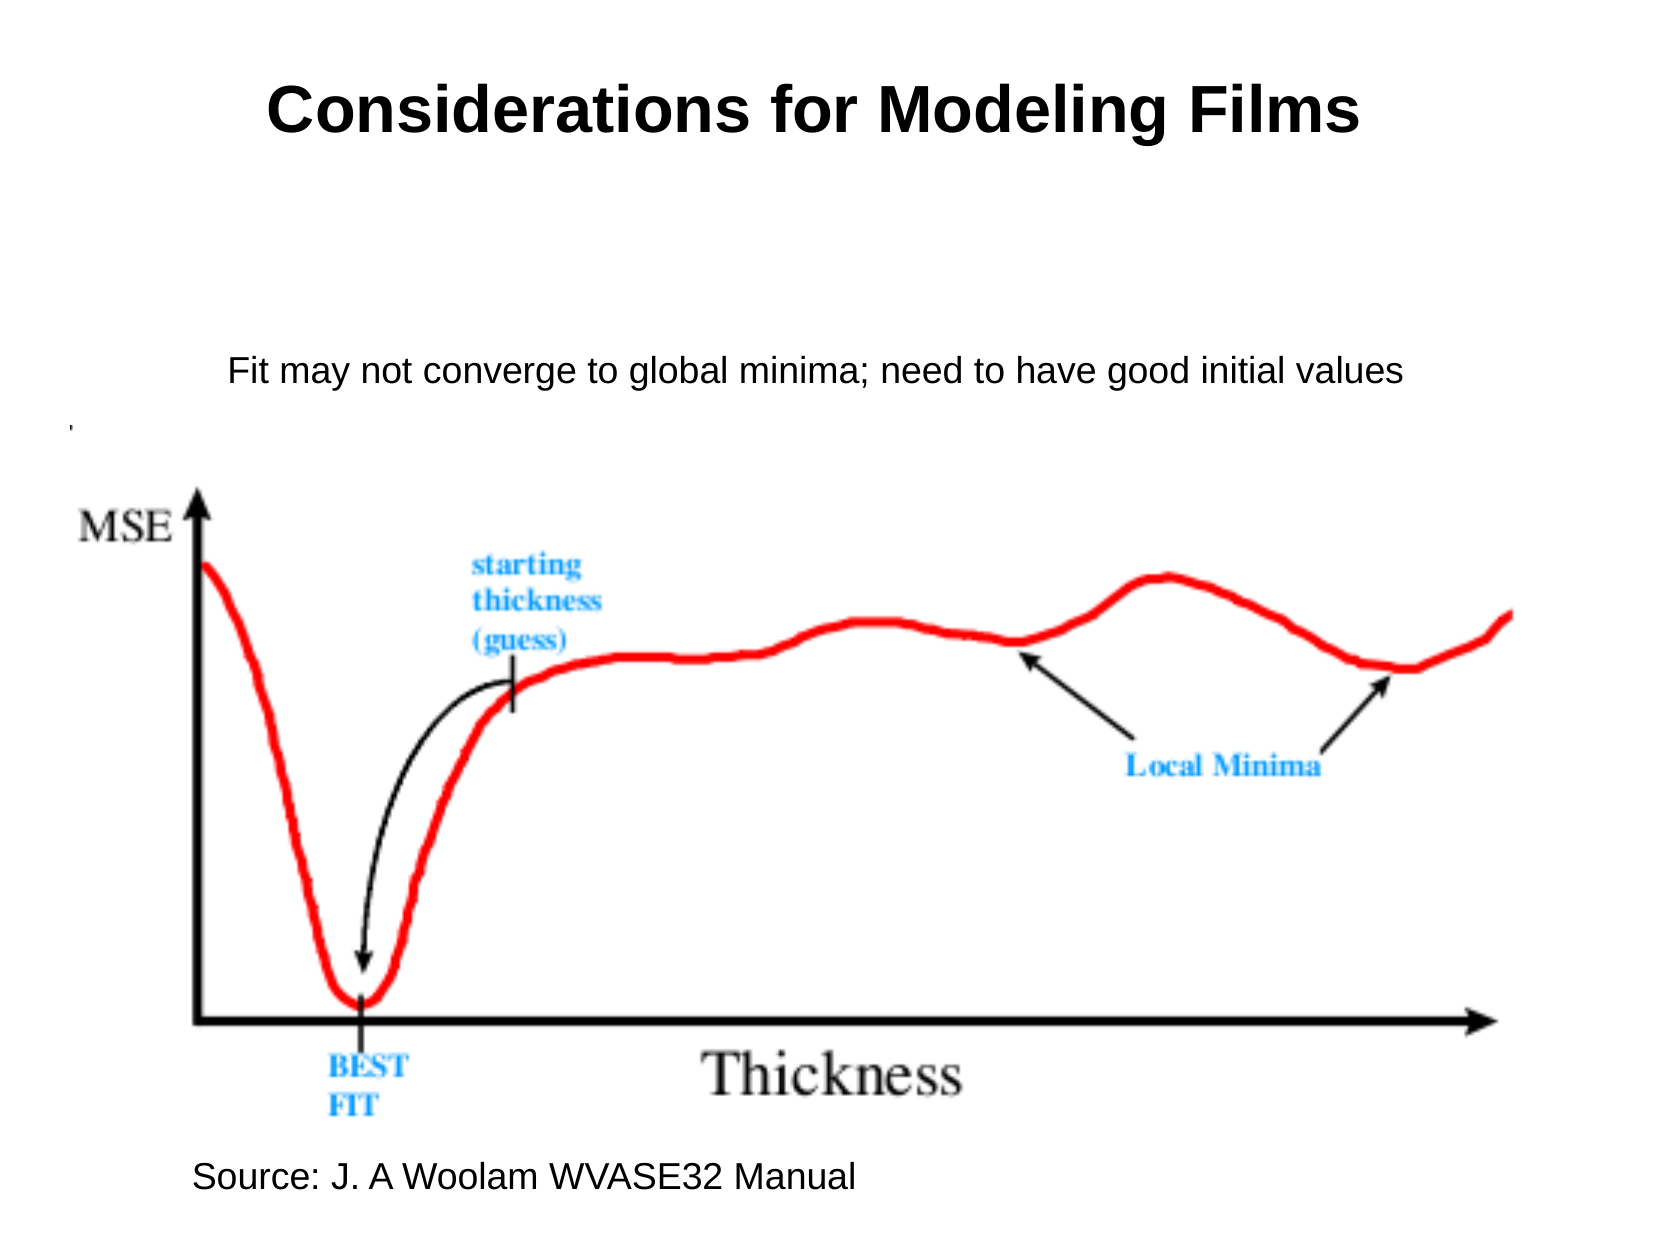

# Considerations for Modeling Films
Fit may not converge to global minima; need to have good initial values
Source: J. A Woolam WVASE32 Manual